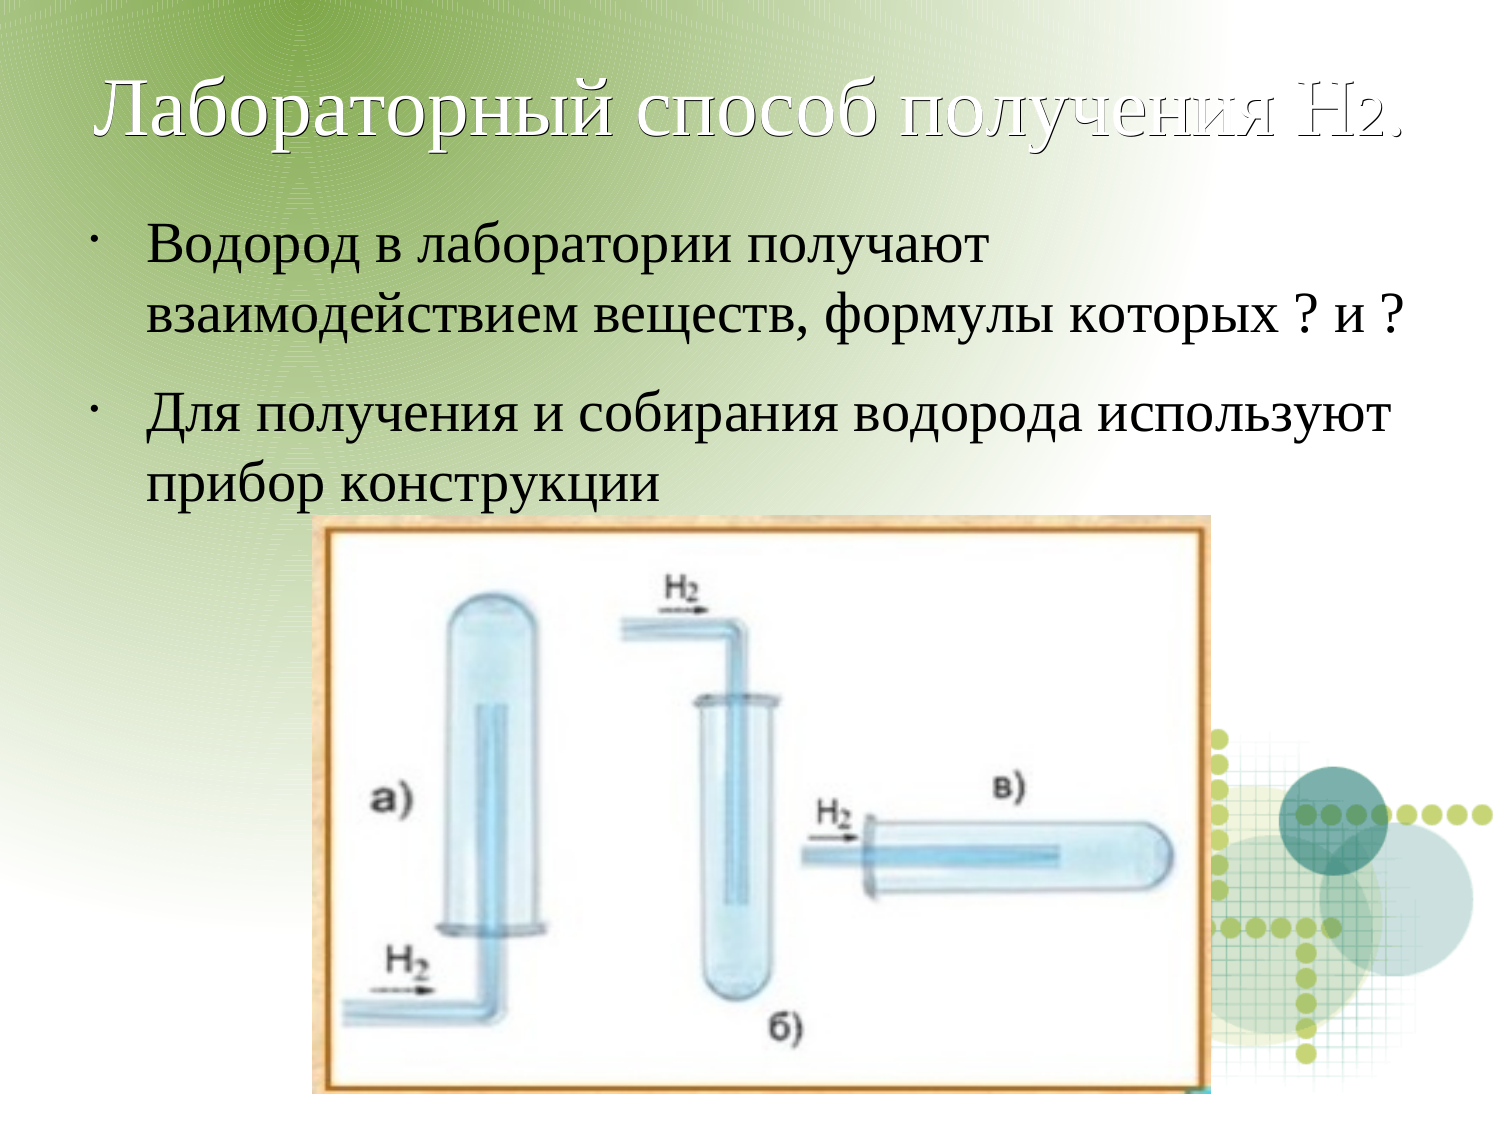

# Лабораторный способ получения Н2.
Водород в лаборатории получают взаимодействием веществ, формулы которых ? и ?
Для получения и собирания водорода используют прибор конструкции